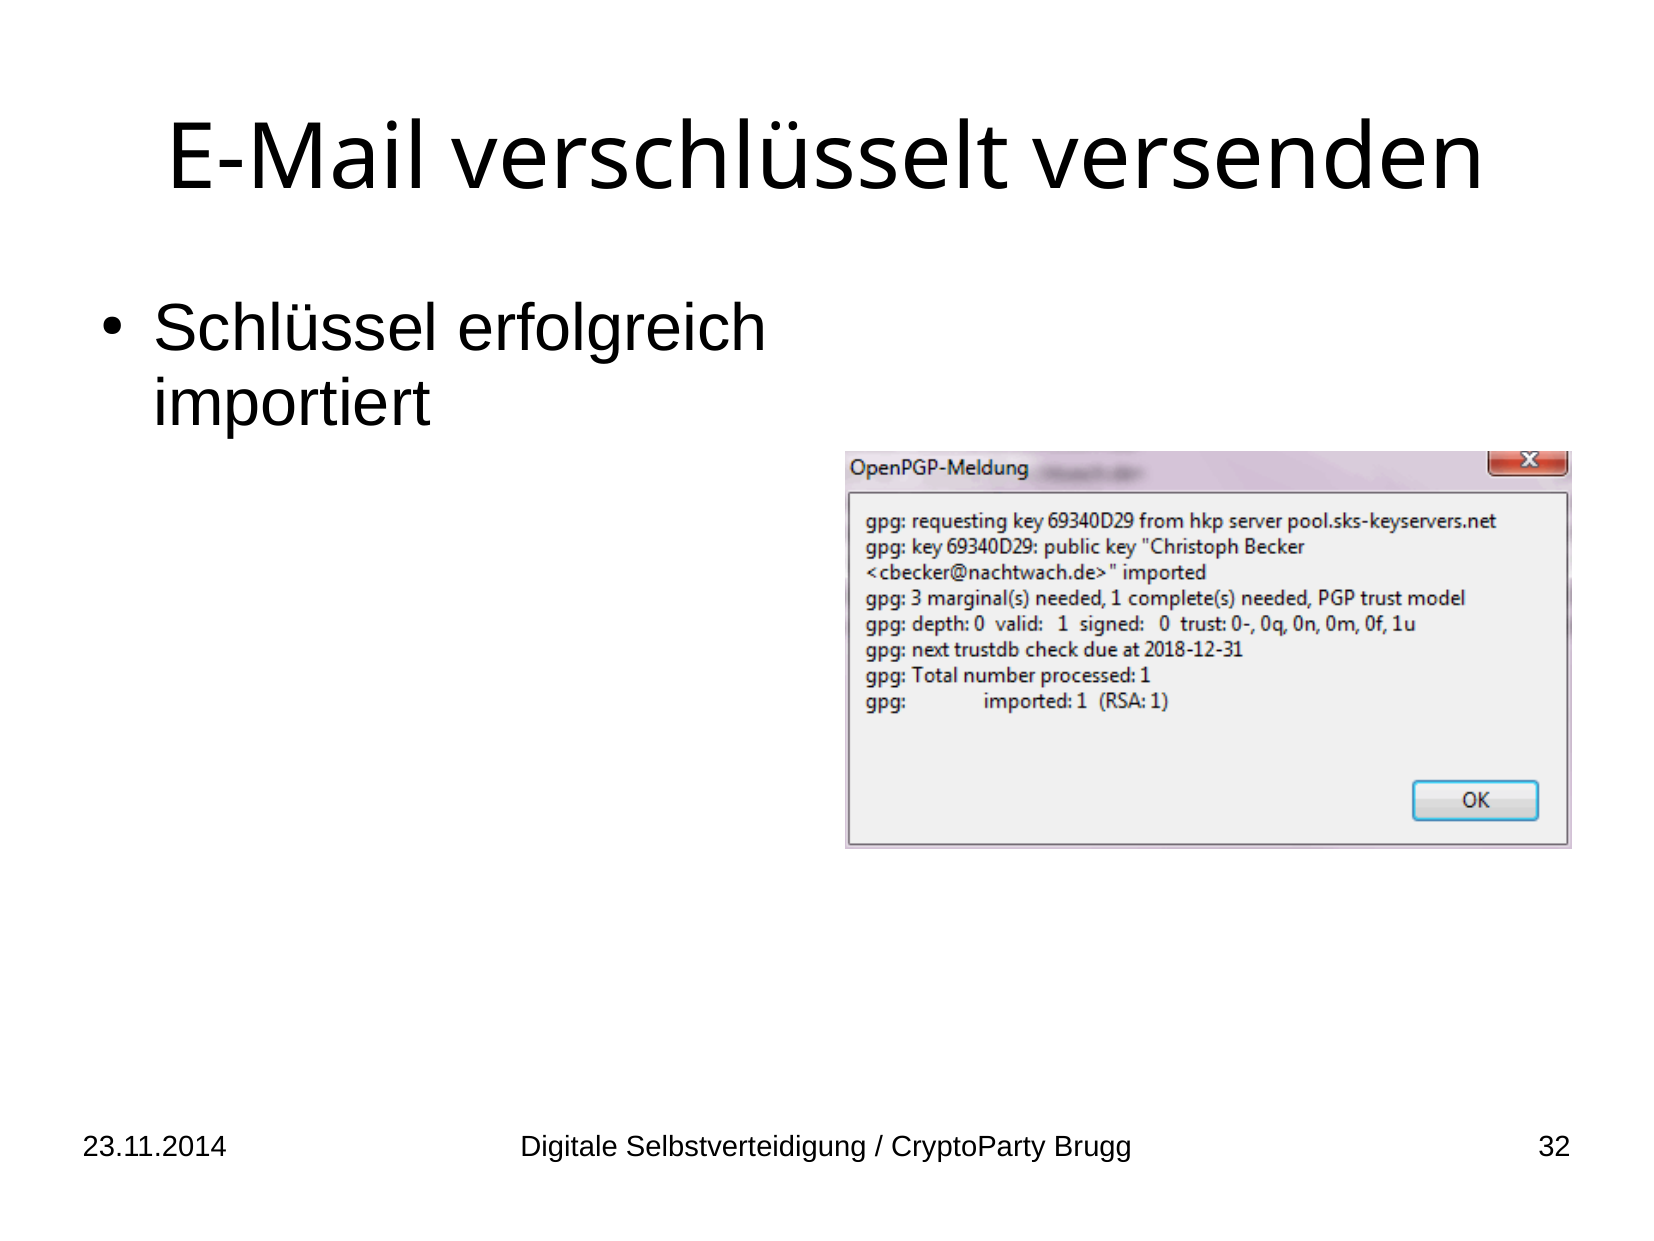

# E-Mail verschlüsselt versenden
Schlüssel erfolgreich importiert
23.11.2014
Digitale Selbstverteidigung / CryptoParty Brugg
32